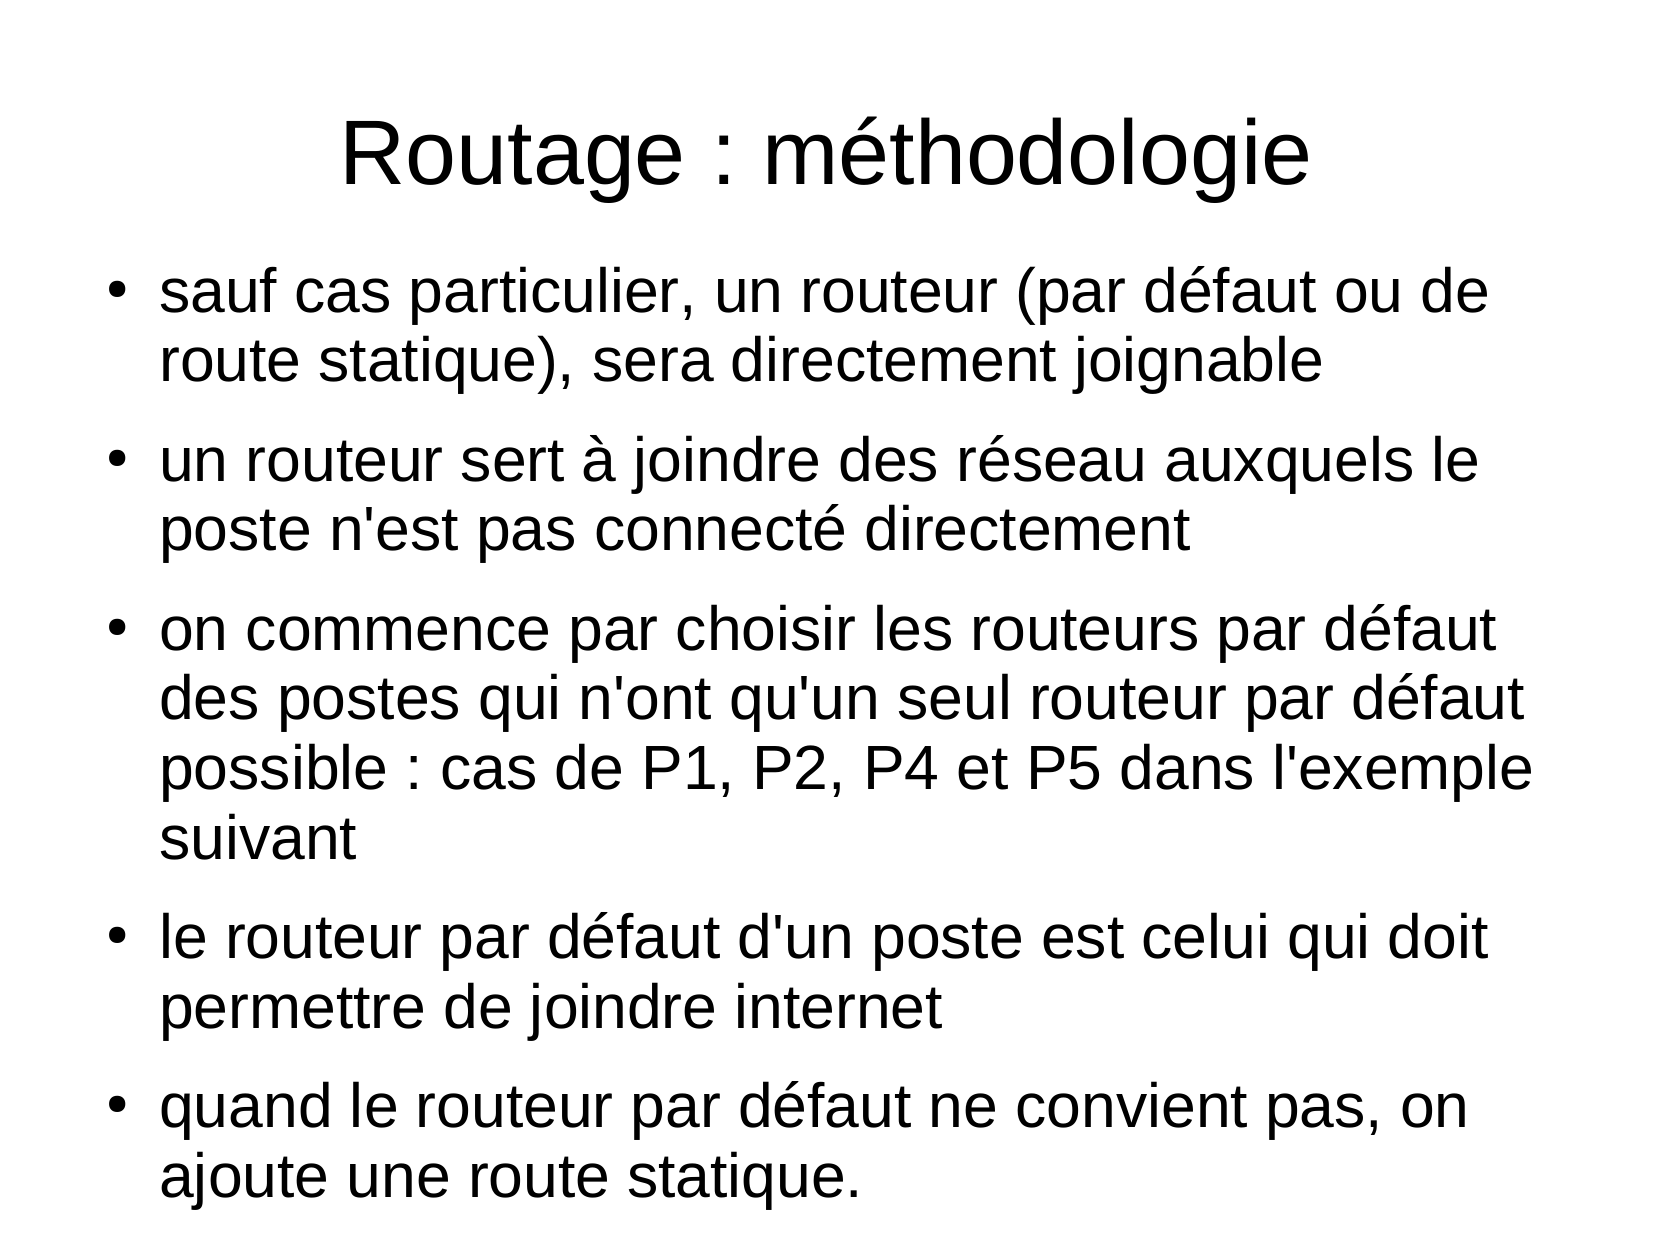

# Routage : méthodologie
sauf cas particulier, un routeur (par défaut ou de route statique), sera directement joignable
un routeur sert à joindre des réseau auxquels le poste n'est pas connecté directement
on commence par choisir les routeurs par défaut des postes qui n'ont qu'un seul routeur par défaut possible : cas de P1, P2, P4 et P5 dans l'exemple suivant
le routeur par défaut d'un poste est celui qui doit permettre de joindre internet
quand le routeur par défaut ne convient pas, on ajoute une route statique.